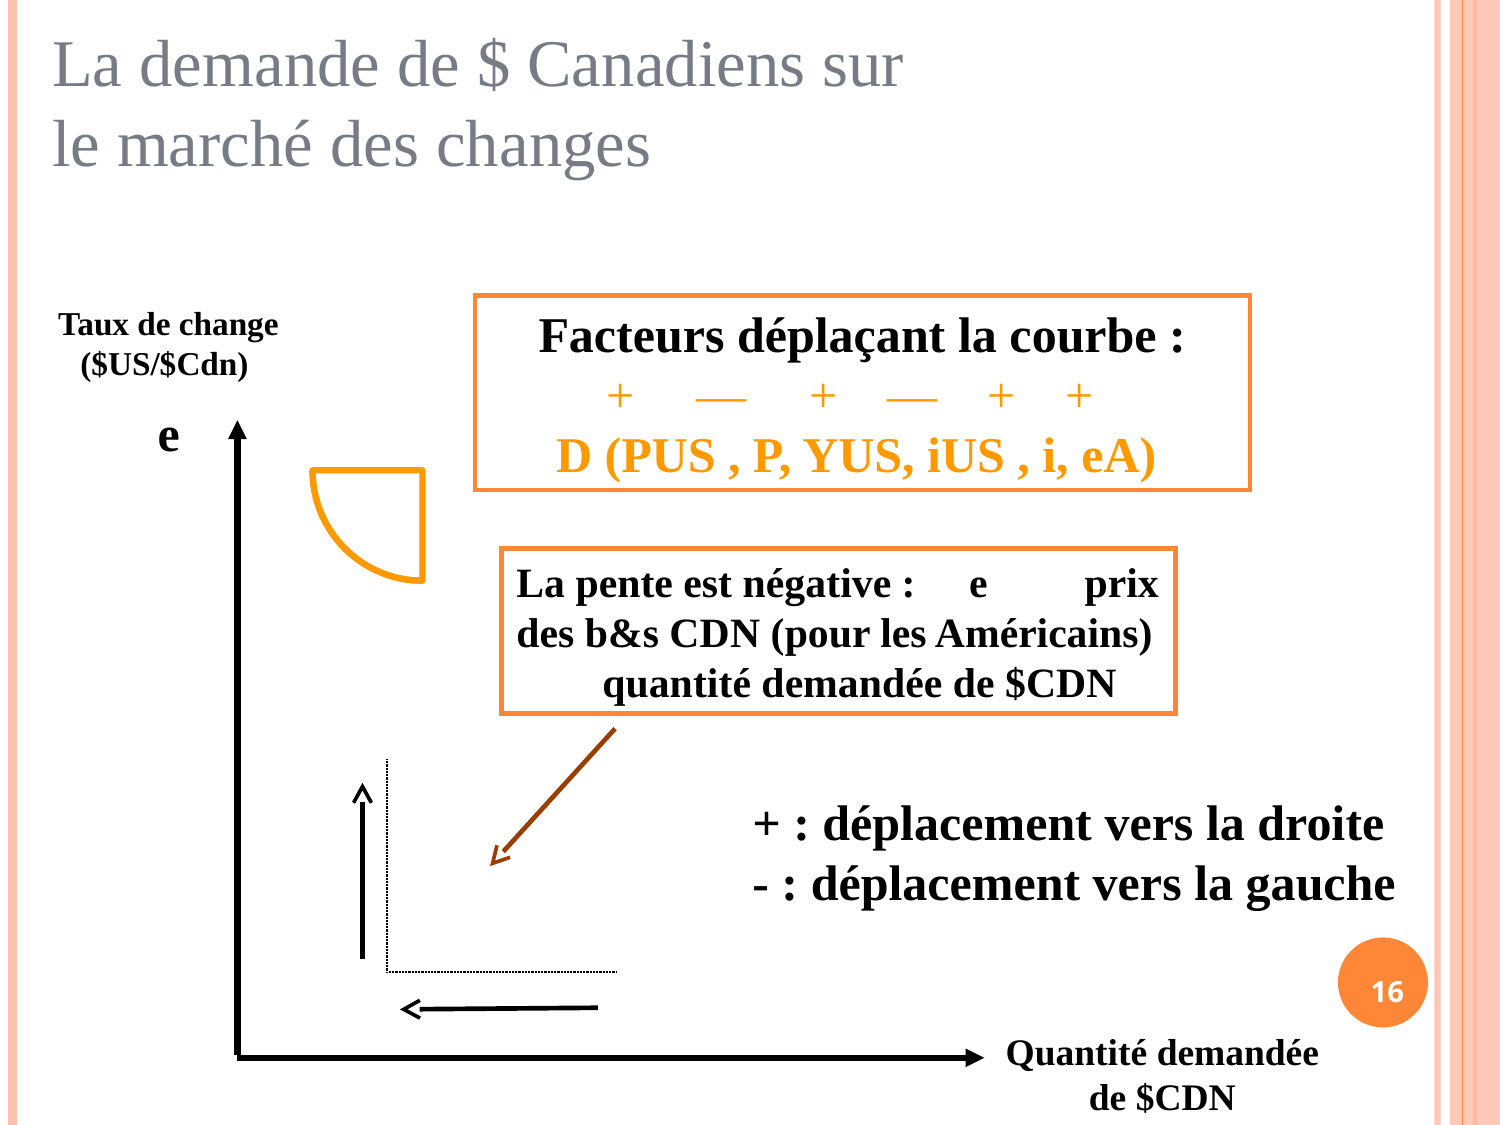

La demande de $ Canadiens sur
le marché des changes
Facteurs déplaçant la courbe :
 + ― + ― + +
D (PUS , P, YUS, iUS , i, eA)
Taux de change ($US/$Cdn)
e
La pente est négative :  e   prix des b&s CDN (pour les Américains)   quantité demandée de $CDN
+ : déplacement vers la droite
- : déplacement vers la gauche
Quantité demandée de $CDN